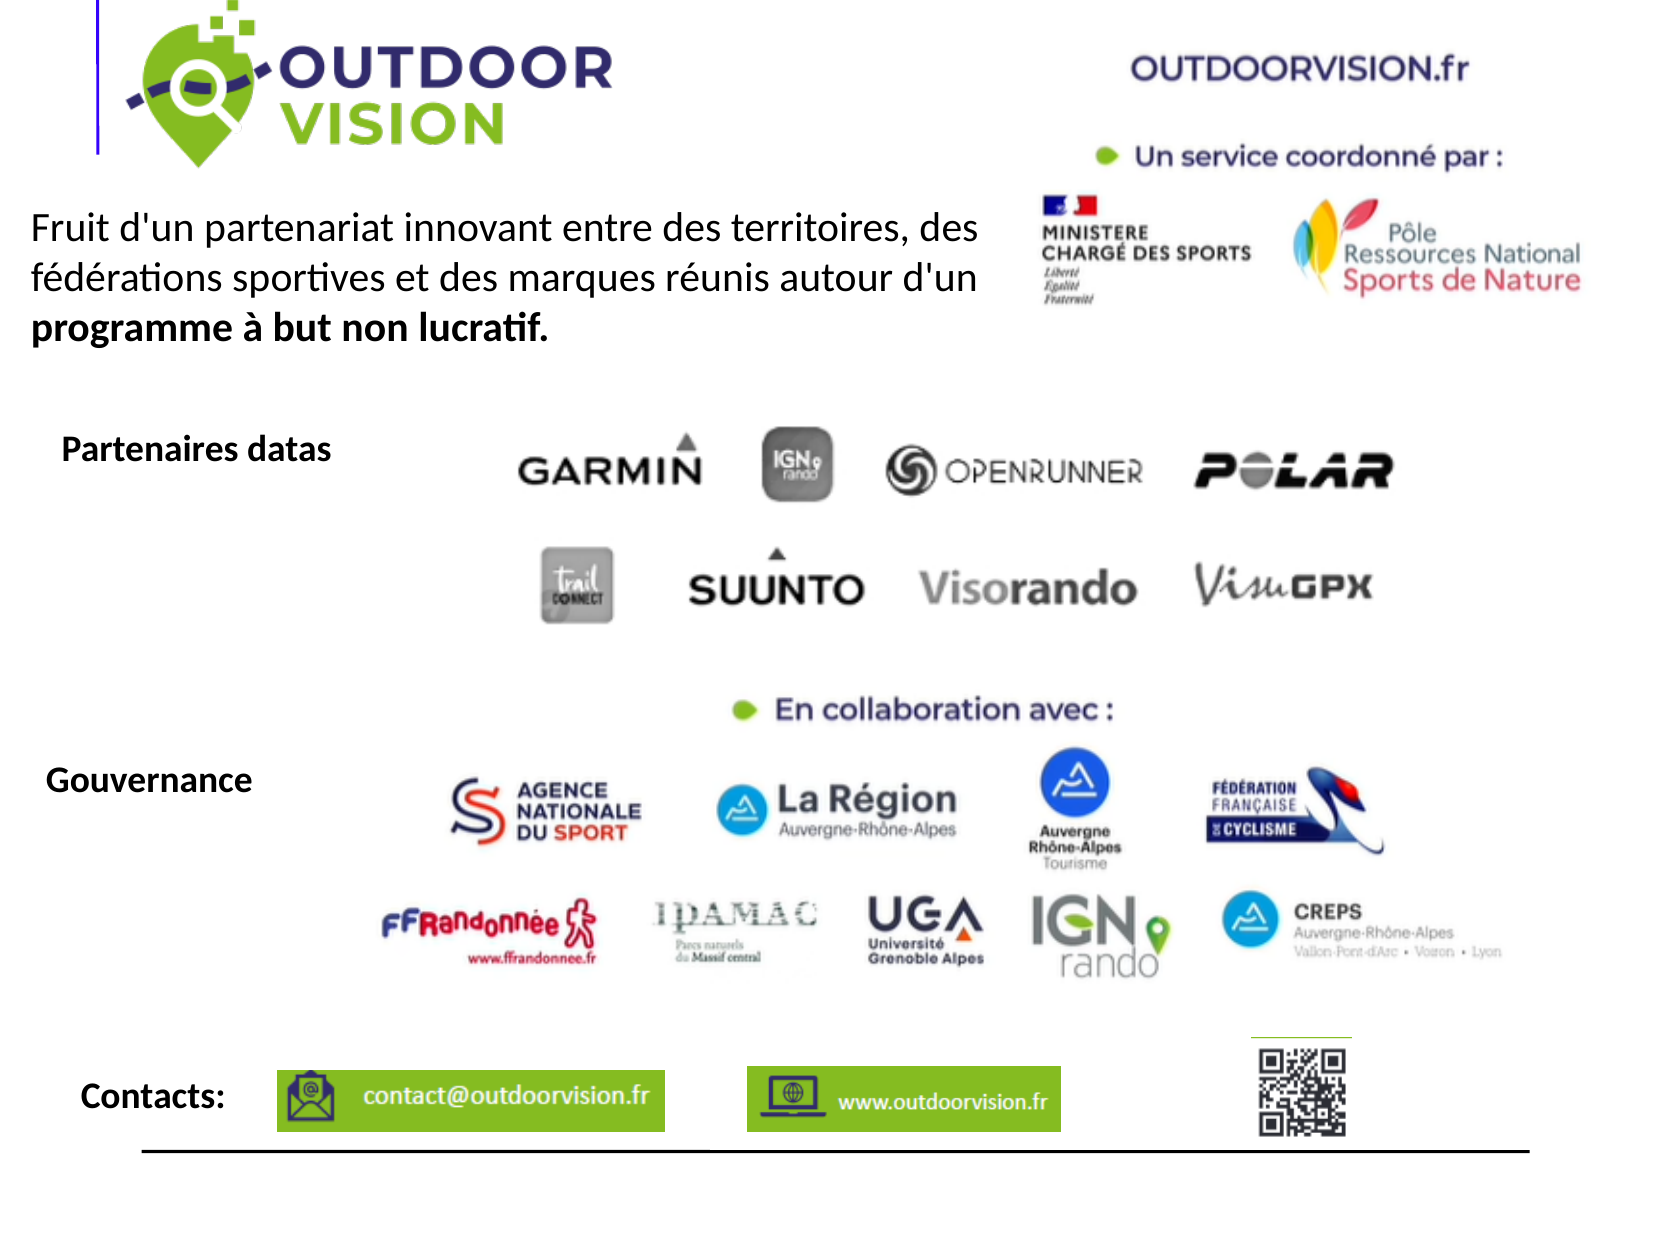

Fruit d'un partenariat innovant entre des territoires, des fédérations sportives et des marques réunis autour d'un programme à but non lucratif.
#
Partenaires datas
Gouvernance
Contacts: